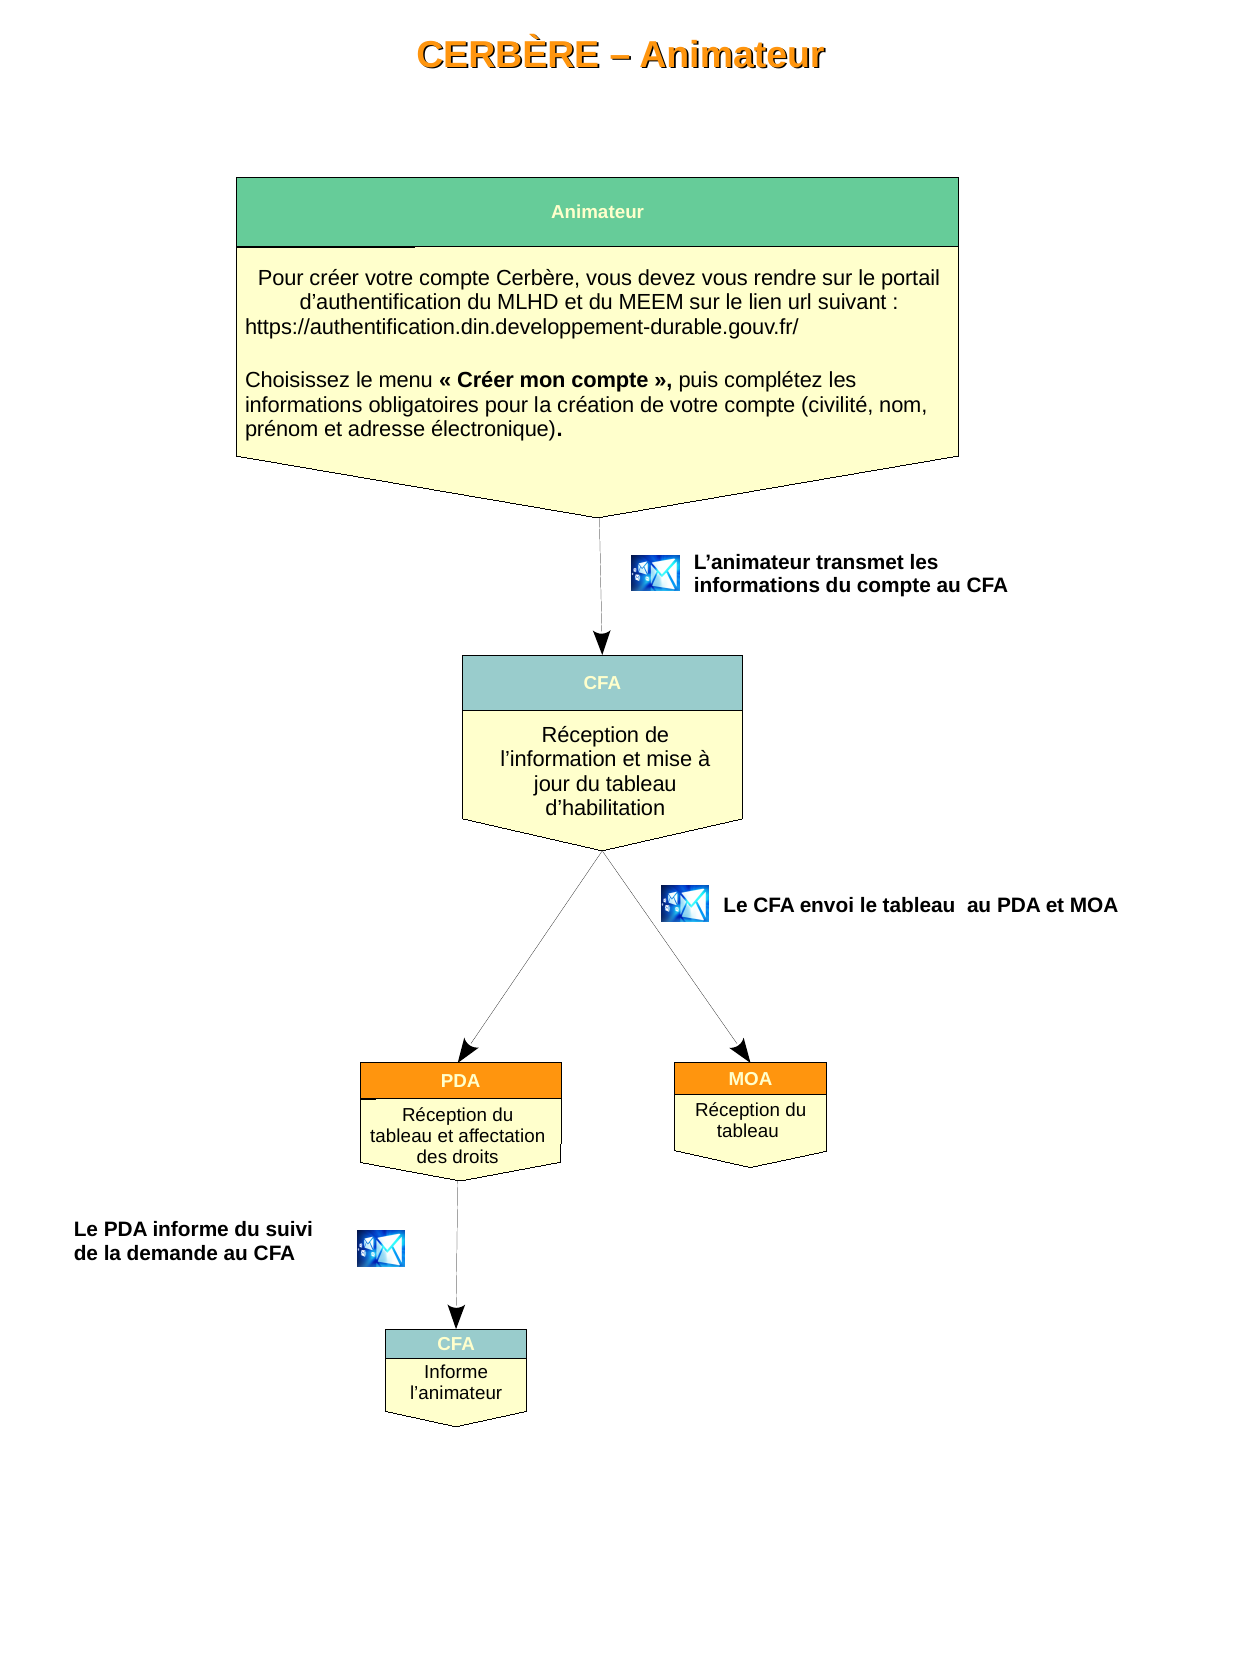

CERBÈRE – Animateur
Animateur
Pour créer votre compte Cerbère, vous devez vous rendre sur le portail d’authentification du MLHD et du MEEM sur le lien url suivant :
https://authentification.din.developpement-durable.gouv.fr/
Choisissez le menu « Créer mon compte », puis complétez les informations obligatoires pour la création de votre compte (civilité, nom, prénom et adresse électronique).
L’animateur transmet les informations du compte au CFA
CFA
Réception de l’information et mise à jour du tableau d’habilitation
Le CFA envoi le tableau au PDA et MOA
PDA
Réception du tableau et affectation des droits
MOA
Réception du tableau
Le PDA informe du suivi de la demande au CFA
CFA
Informe l’animateur